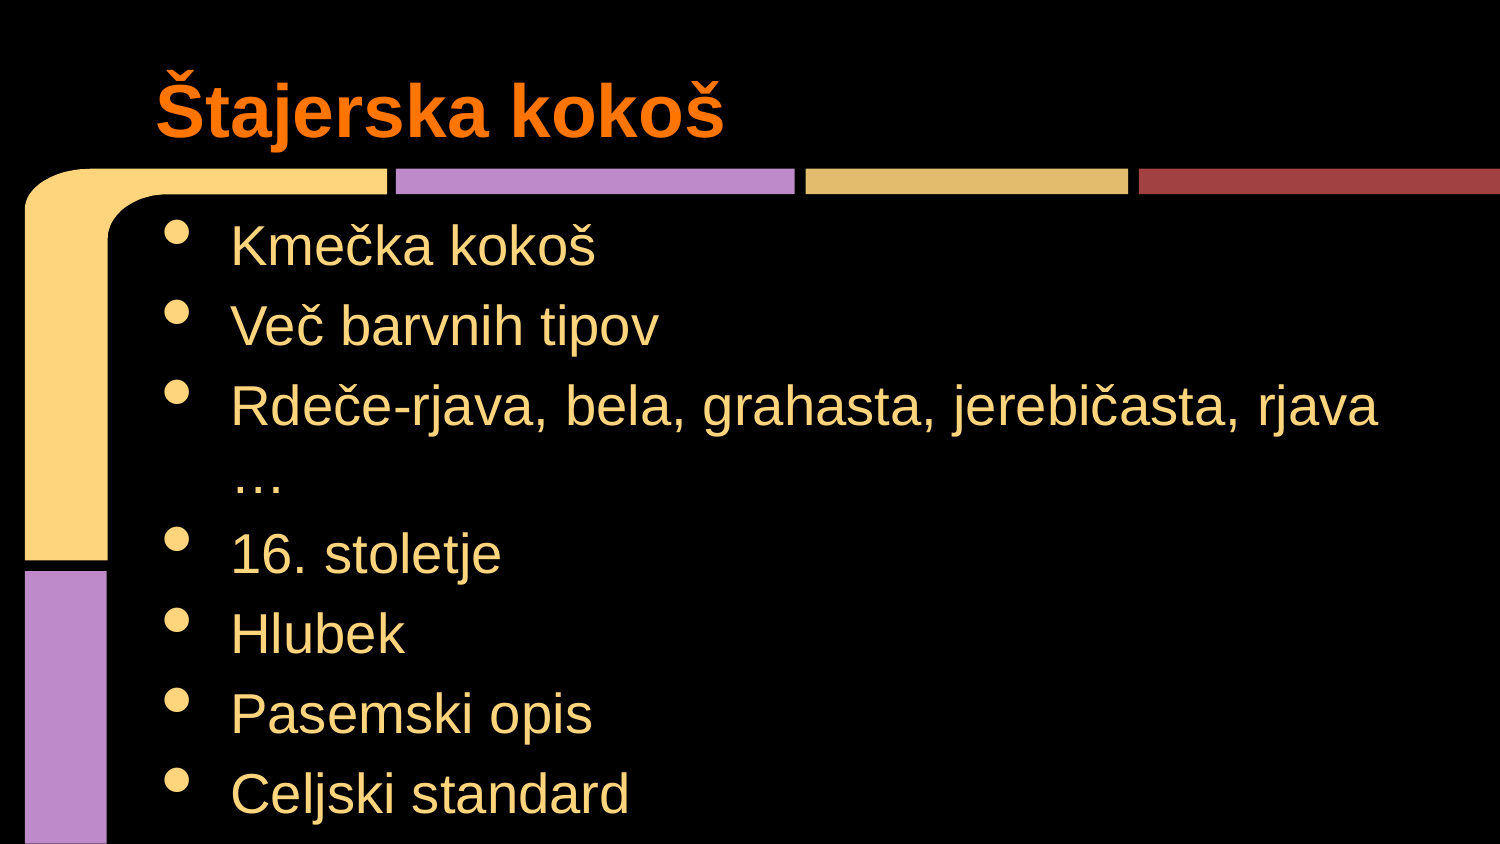

Štajerska kokoš
# Kmečka kokoš
Več barvnih tipov
Rdeče-rjava, bela, grahasta, jerebičasta, rjava …
16. stoletje
Hlubek
Pasemski opis
Celjski standard